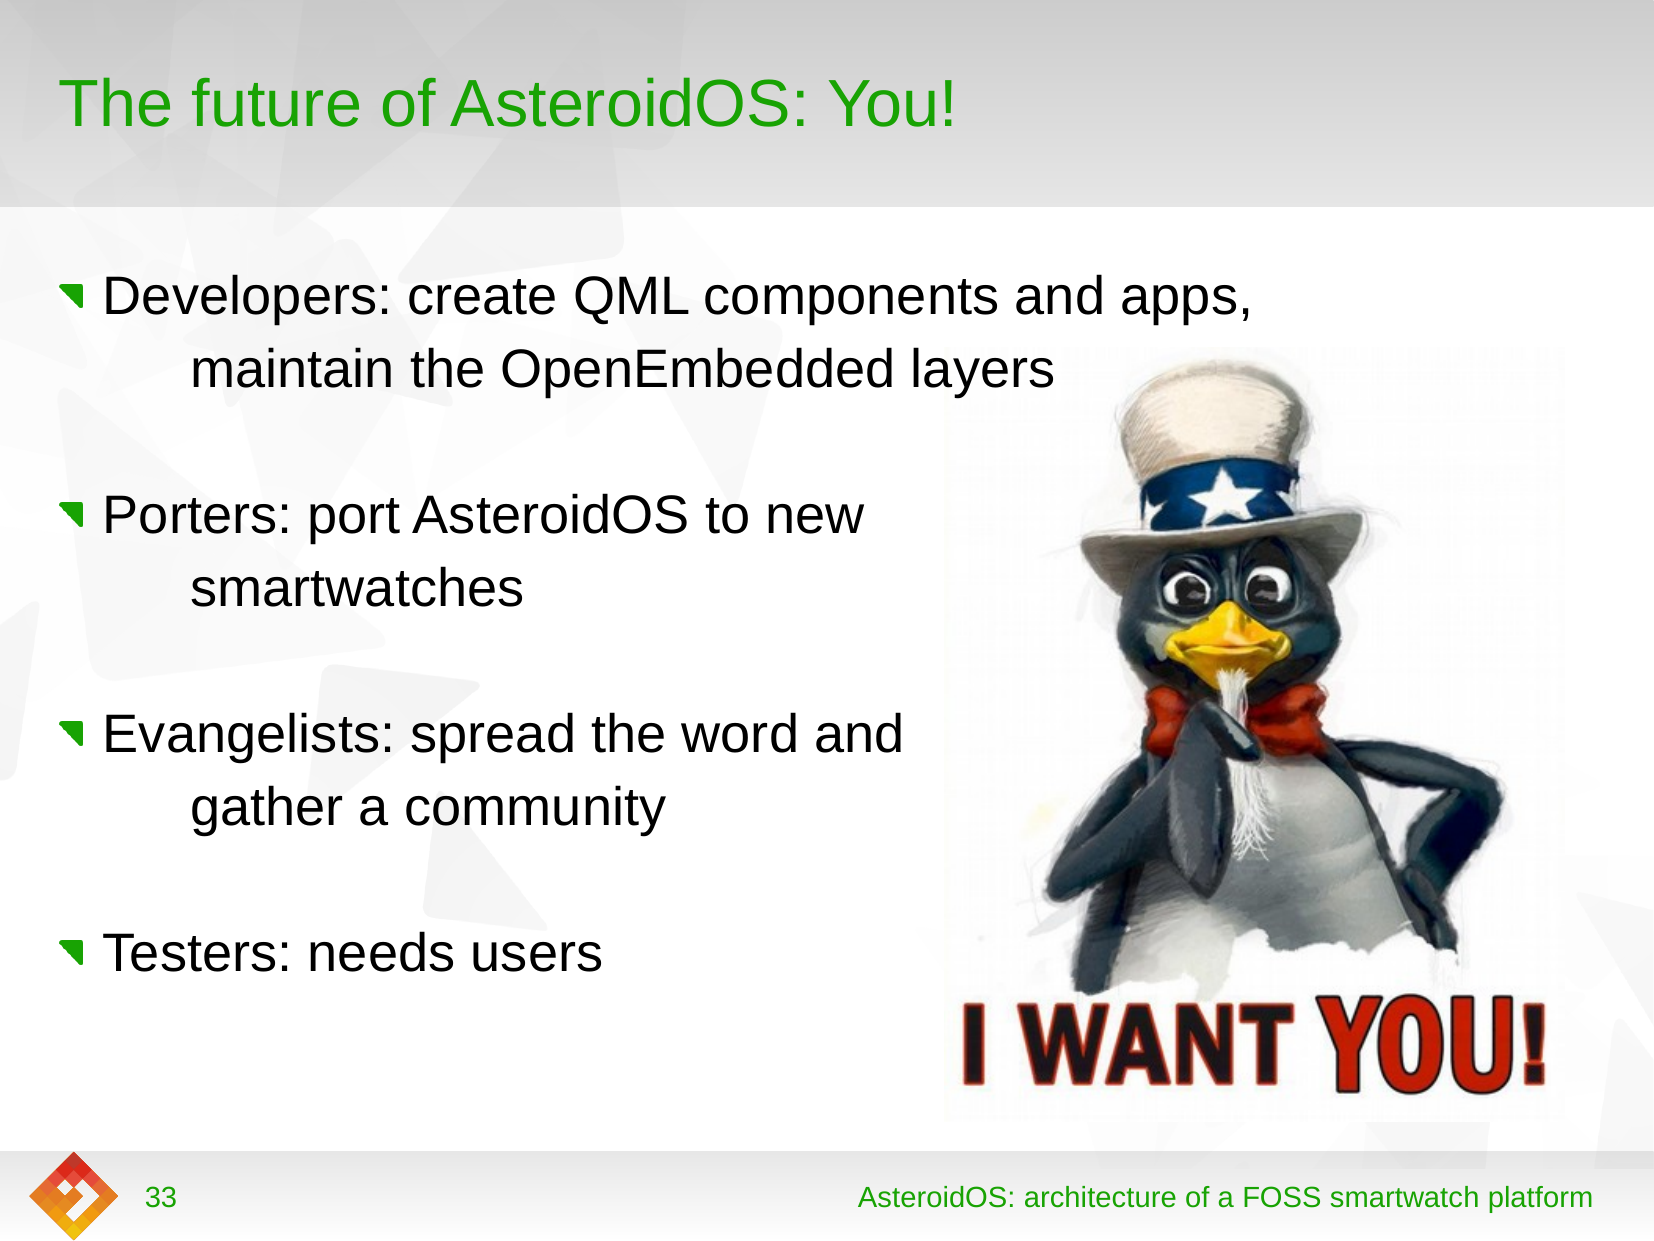

# The future of AsteroidOS: You!
Developers: create QML components and apps,
maintain the OpenEmbedded layers
Porters: port AsteroidOS to new
smartwatches
Evangelists: spread the word and
gather a community
Testers: needs users
33
AsteroidOS: architecture of a FOSS smartwatch platform